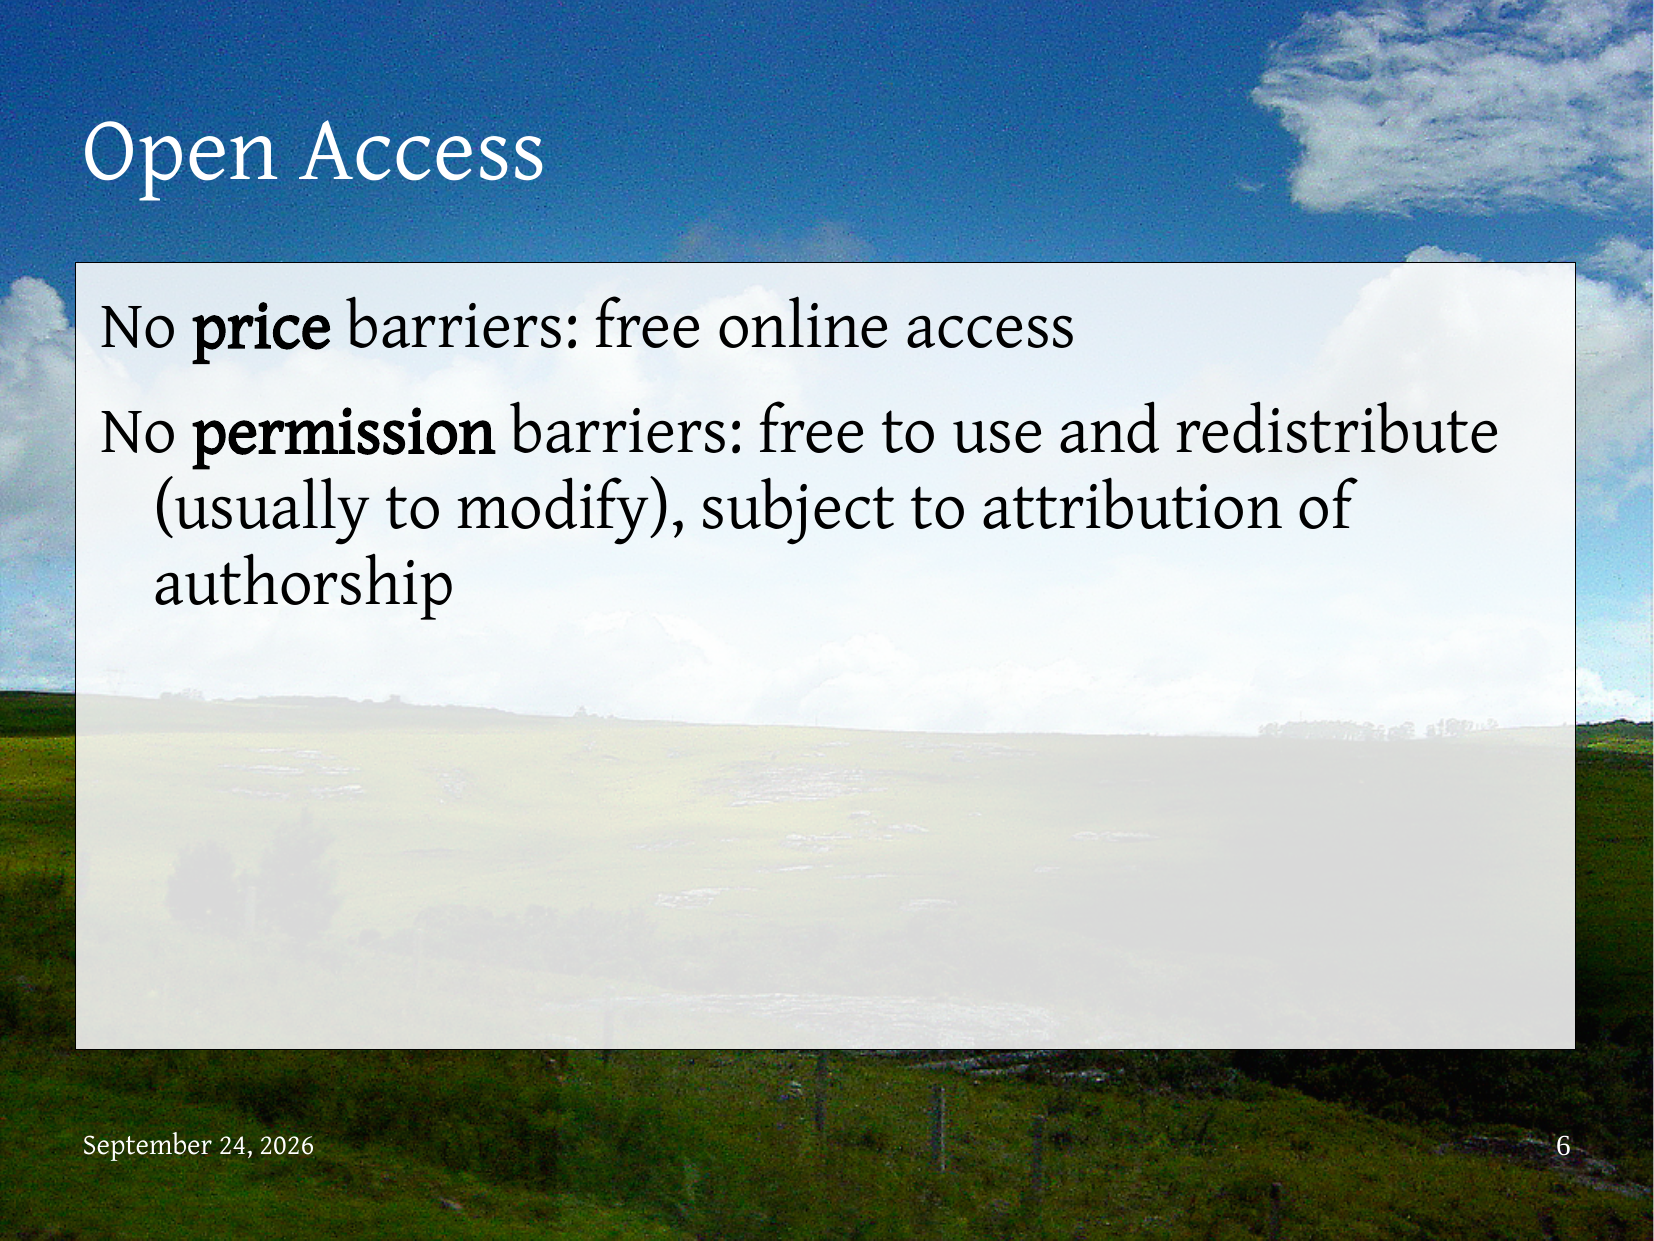

# Open Access
No price barriers: free online access
No permission barriers: free to use and redistribute (usually to modify), subject to attribution of authorship
6